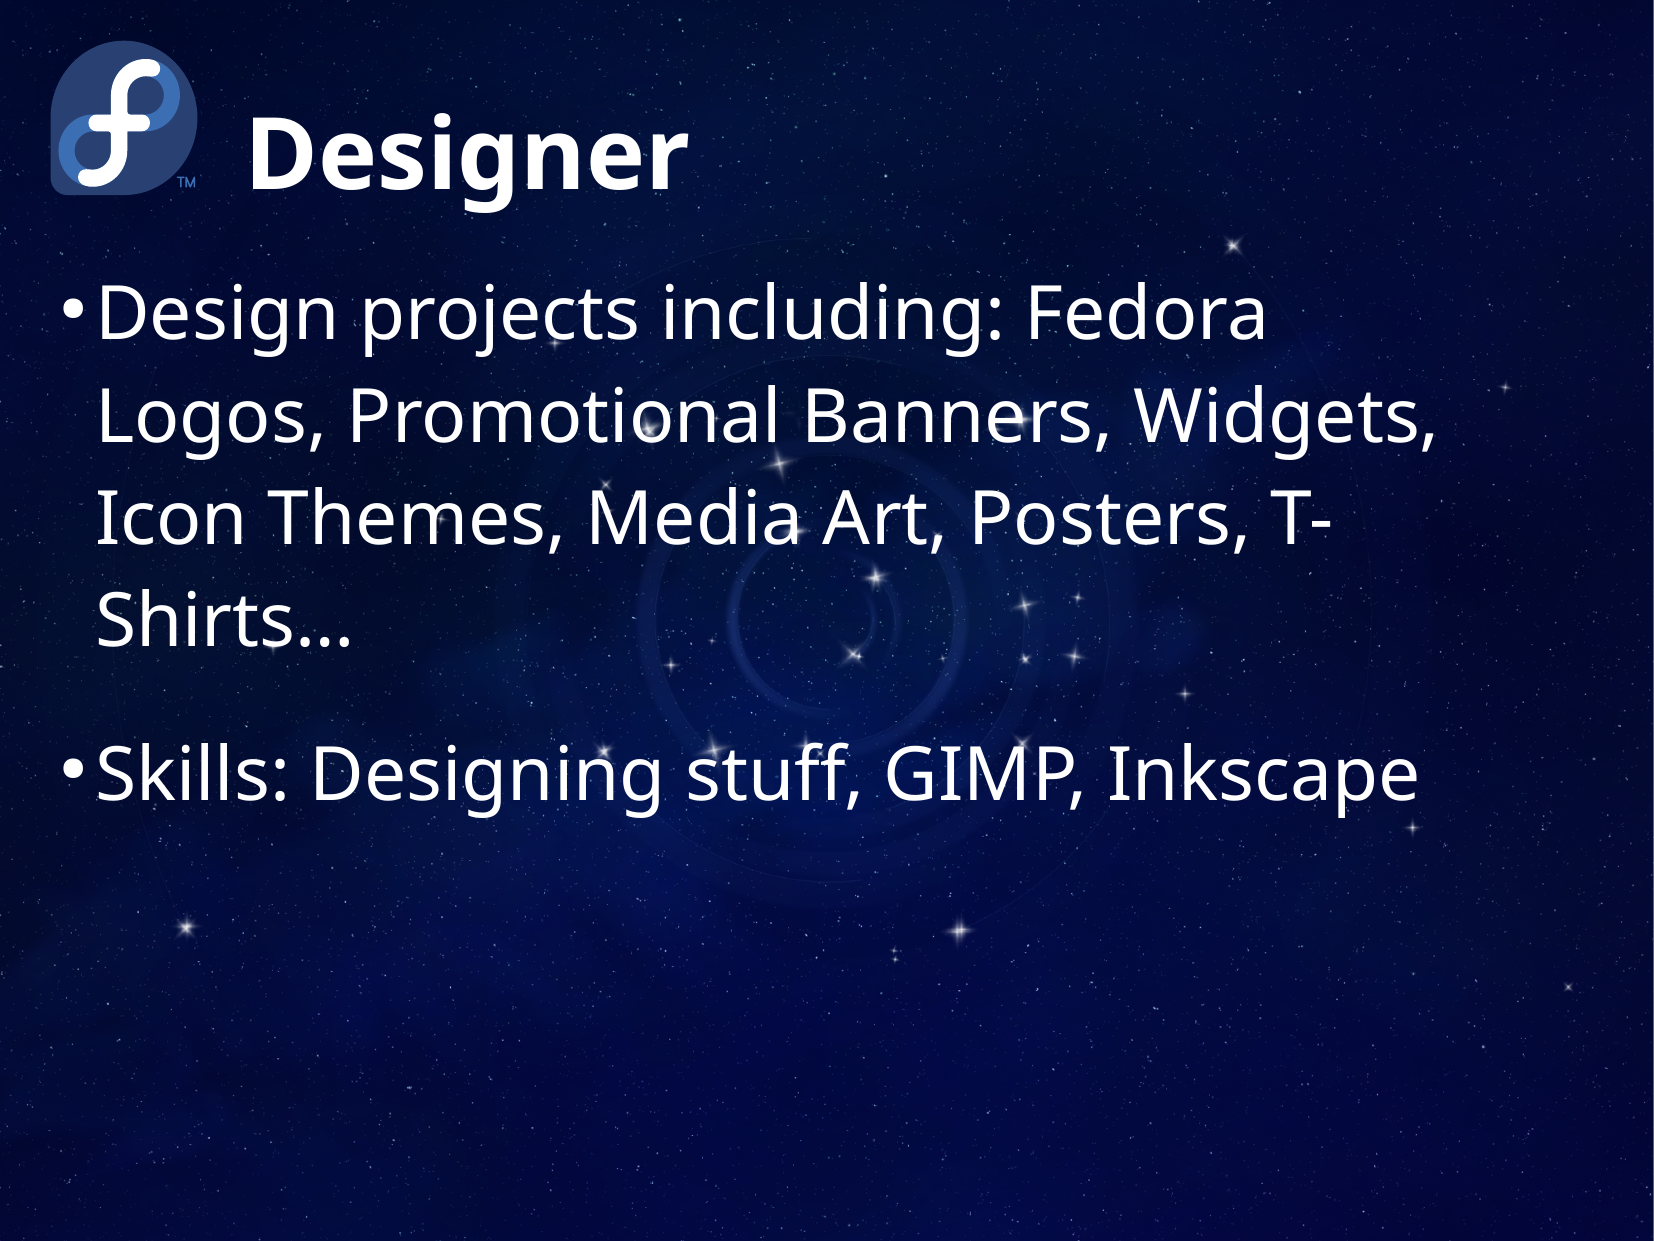

Designer
Design projects including: Fedora Logos, Promotional Banners, Widgets, Icon Themes, Media Art, Posters, T-Shirts…
Skills: Designing stuff, GIMP, Inkscape